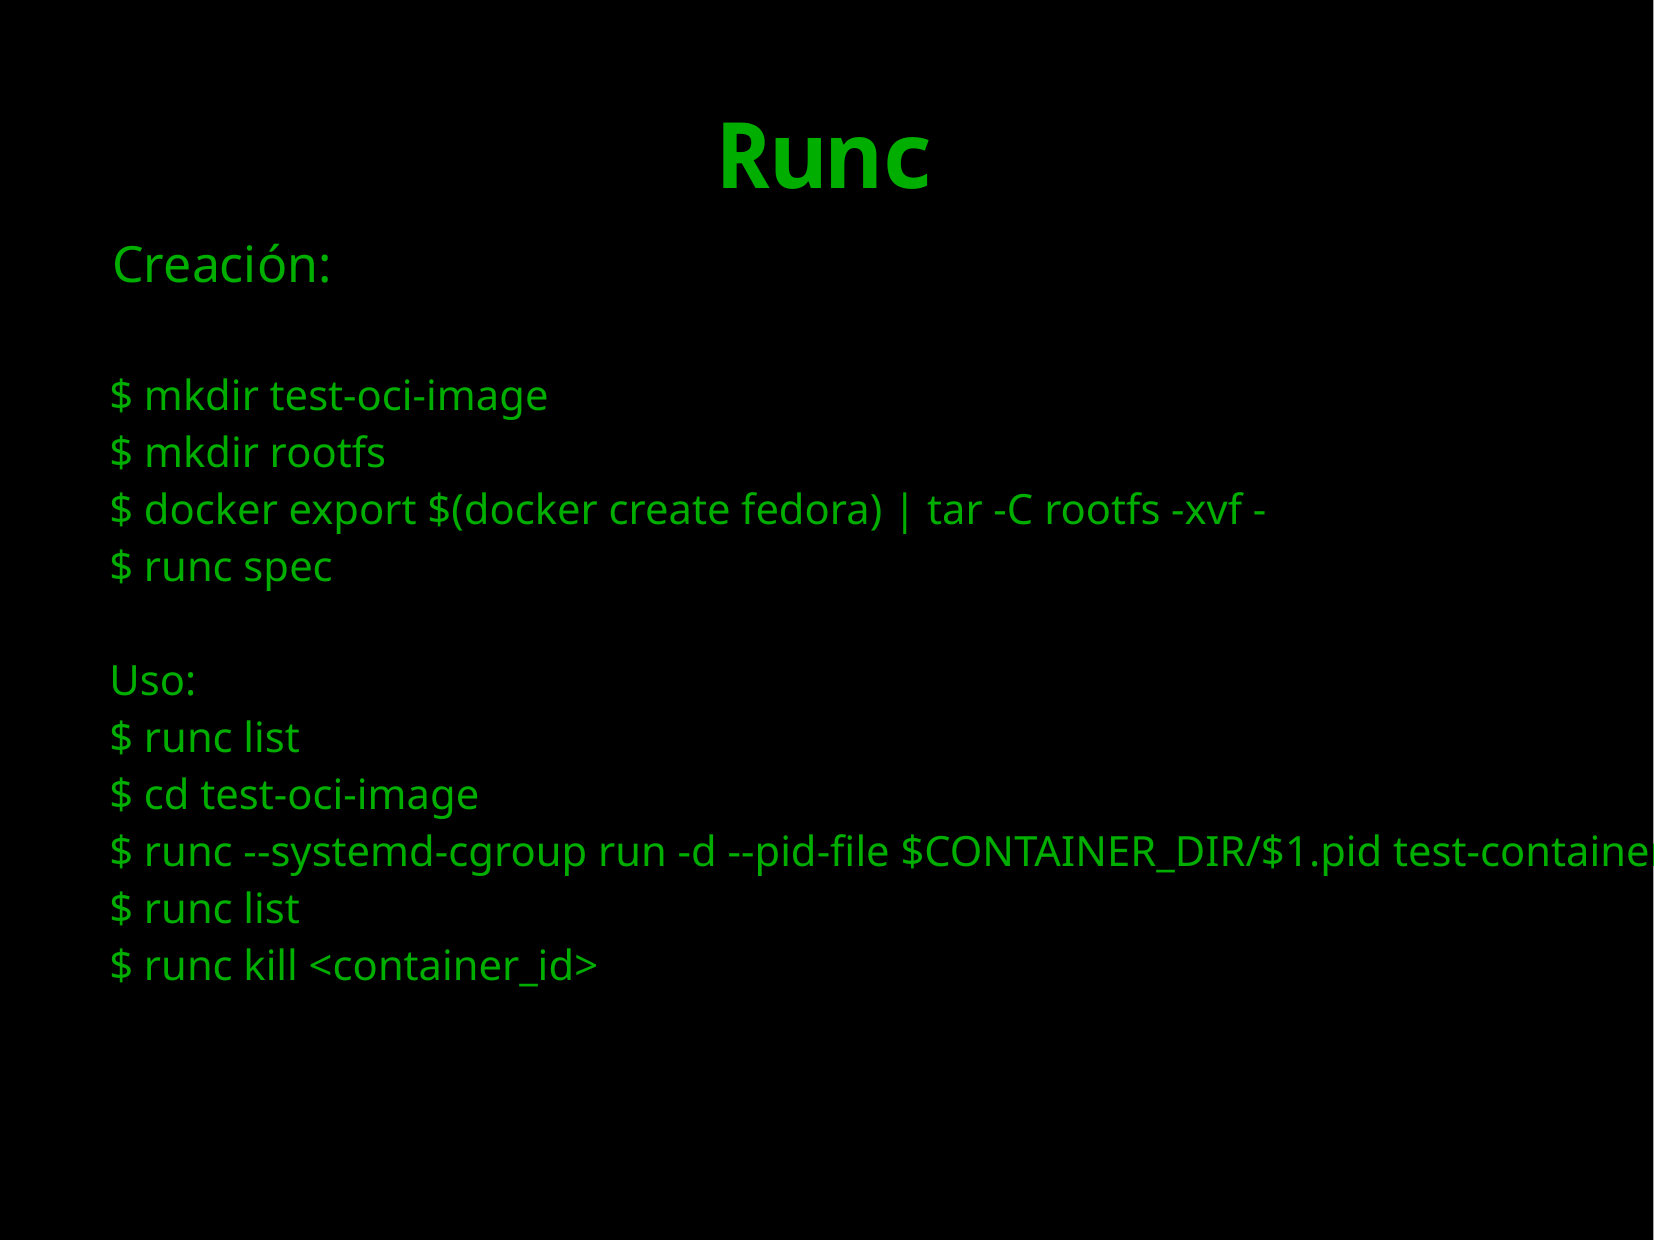

Creación:
$ mkdir test-oci-image
$ mkdir rootfs
$ docker export $(docker create fedora) | tar -C rootfs -xvf -
$ runc spec
Uso:
$ runc list
$ cd test-oci-image
$ runc --systemd-cgroup run -d --pid-file $CONTAINER_DIR/$1.pid test-container
$ runc list
$ runc kill <container_id>
# Runc